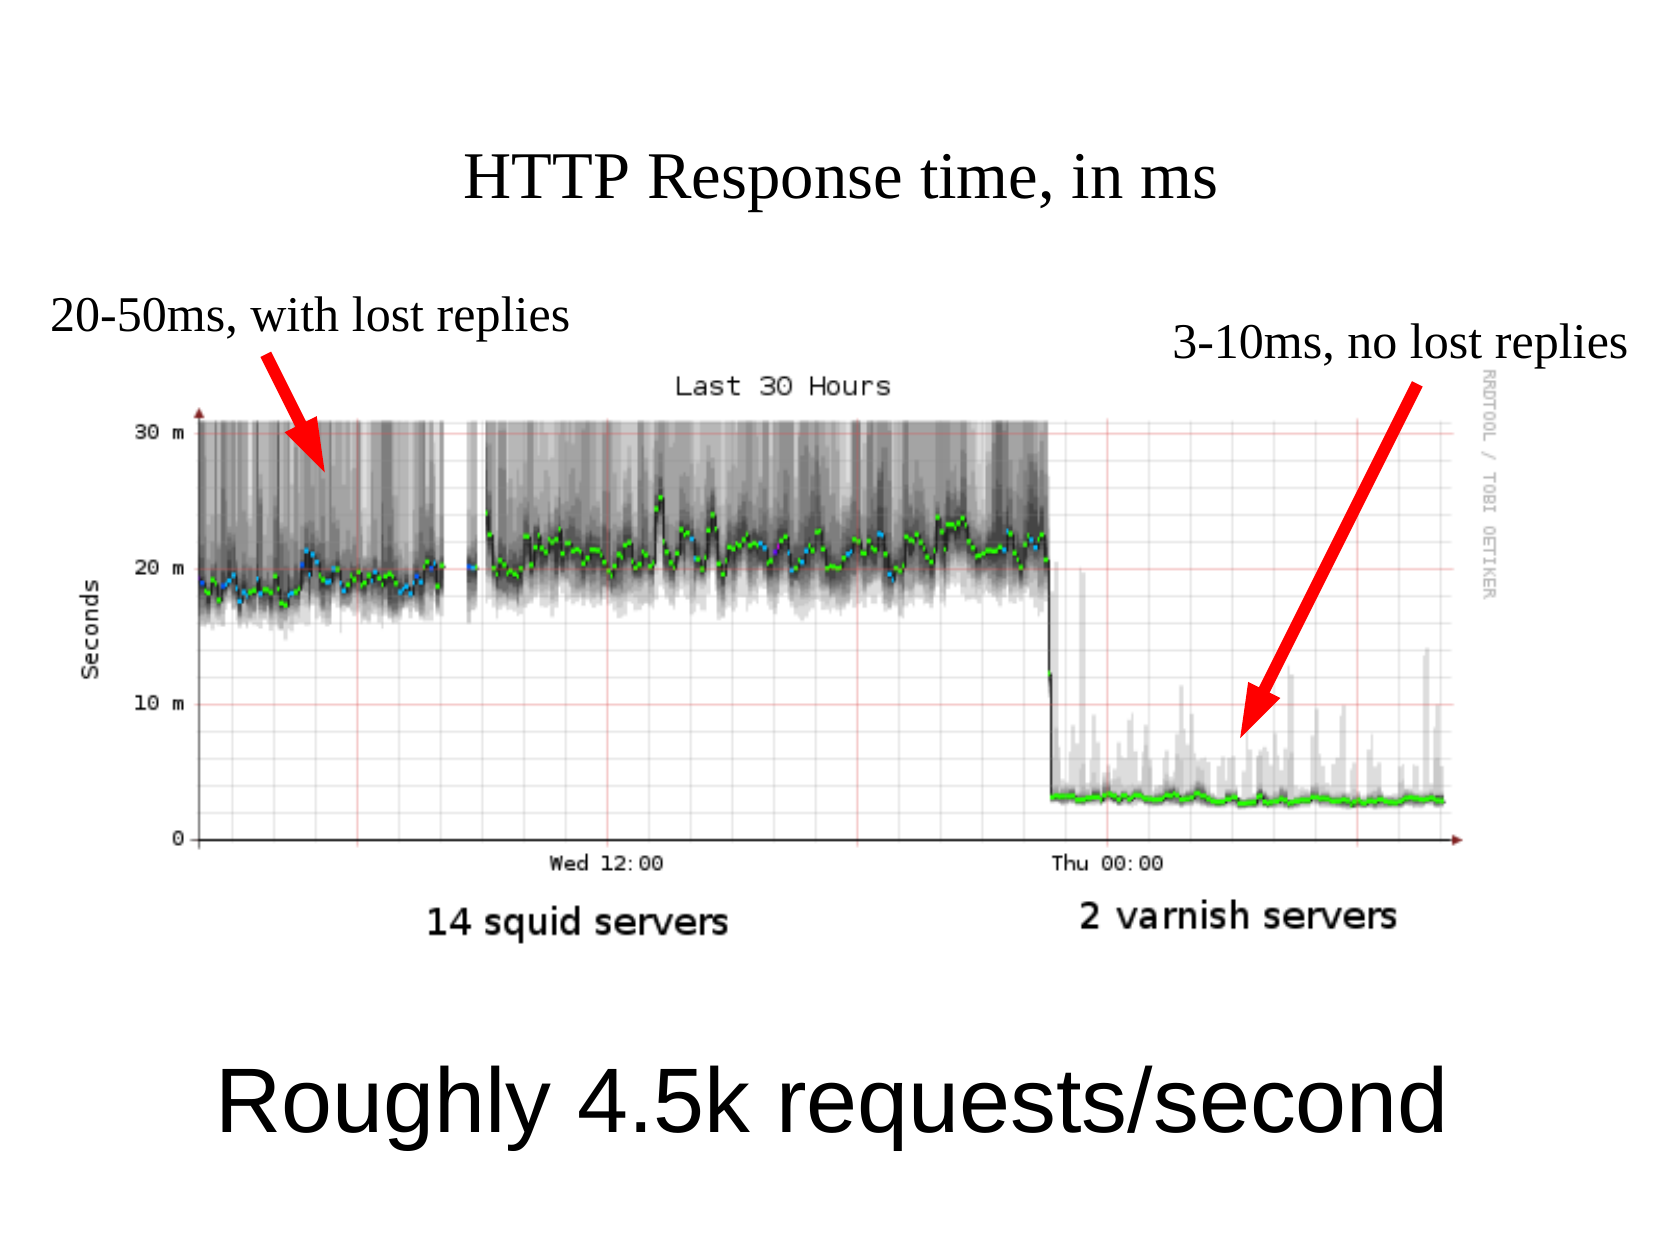

HTTP Response time, in ms
20-50ms, with lost replies
3-10ms, no lost replies
# Roughly 4.5k requests/second